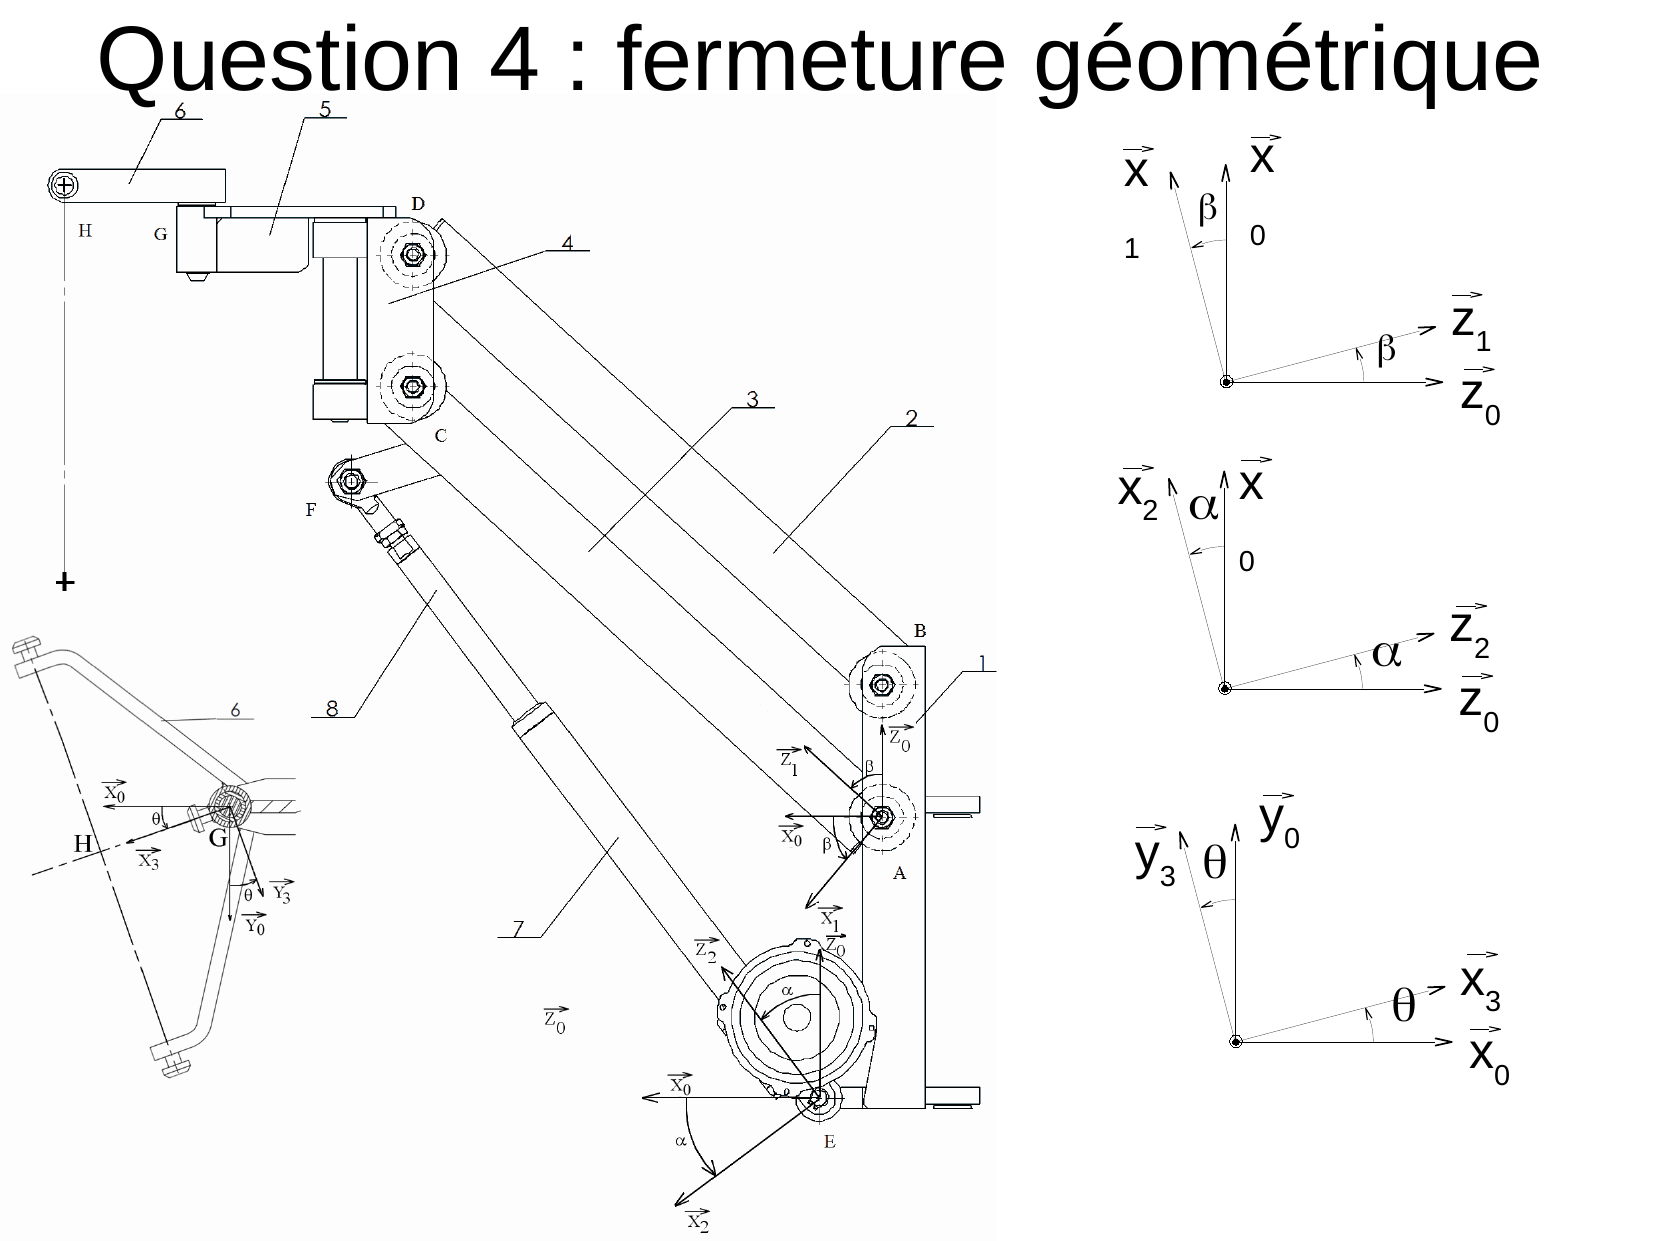

# Question 4 : fermeture géométrique
x0
x1
b
z1
b
z0
x0
x2
a
z2
a
z0
y0
y3
q
x3
q
x0